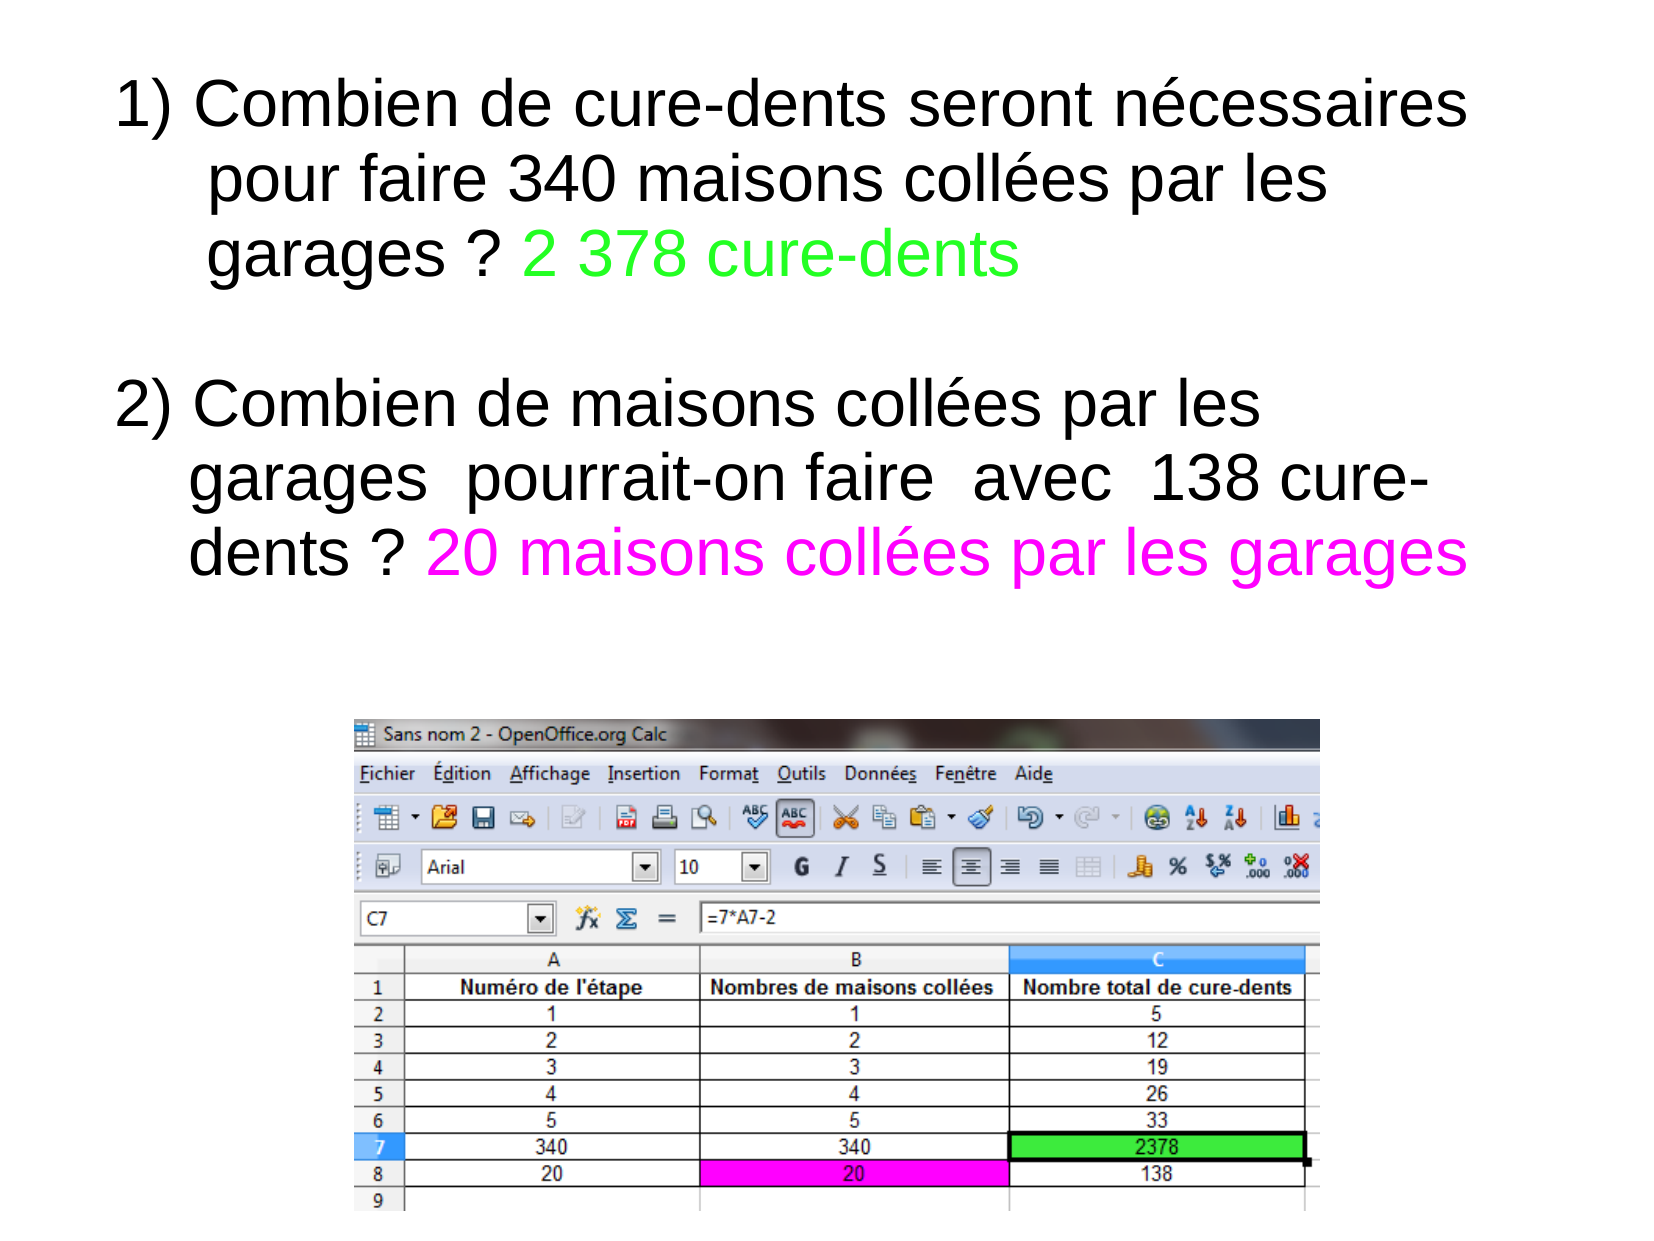

1) Combien de cure-dents seront nécessaires pour faire 340 maisons collées par les garages ? 2 378 cure-dents
2) Combien de maisons collées par les garages  pourrait-on faire avec 138 cure- dents ? 20 maisons collées par les garages